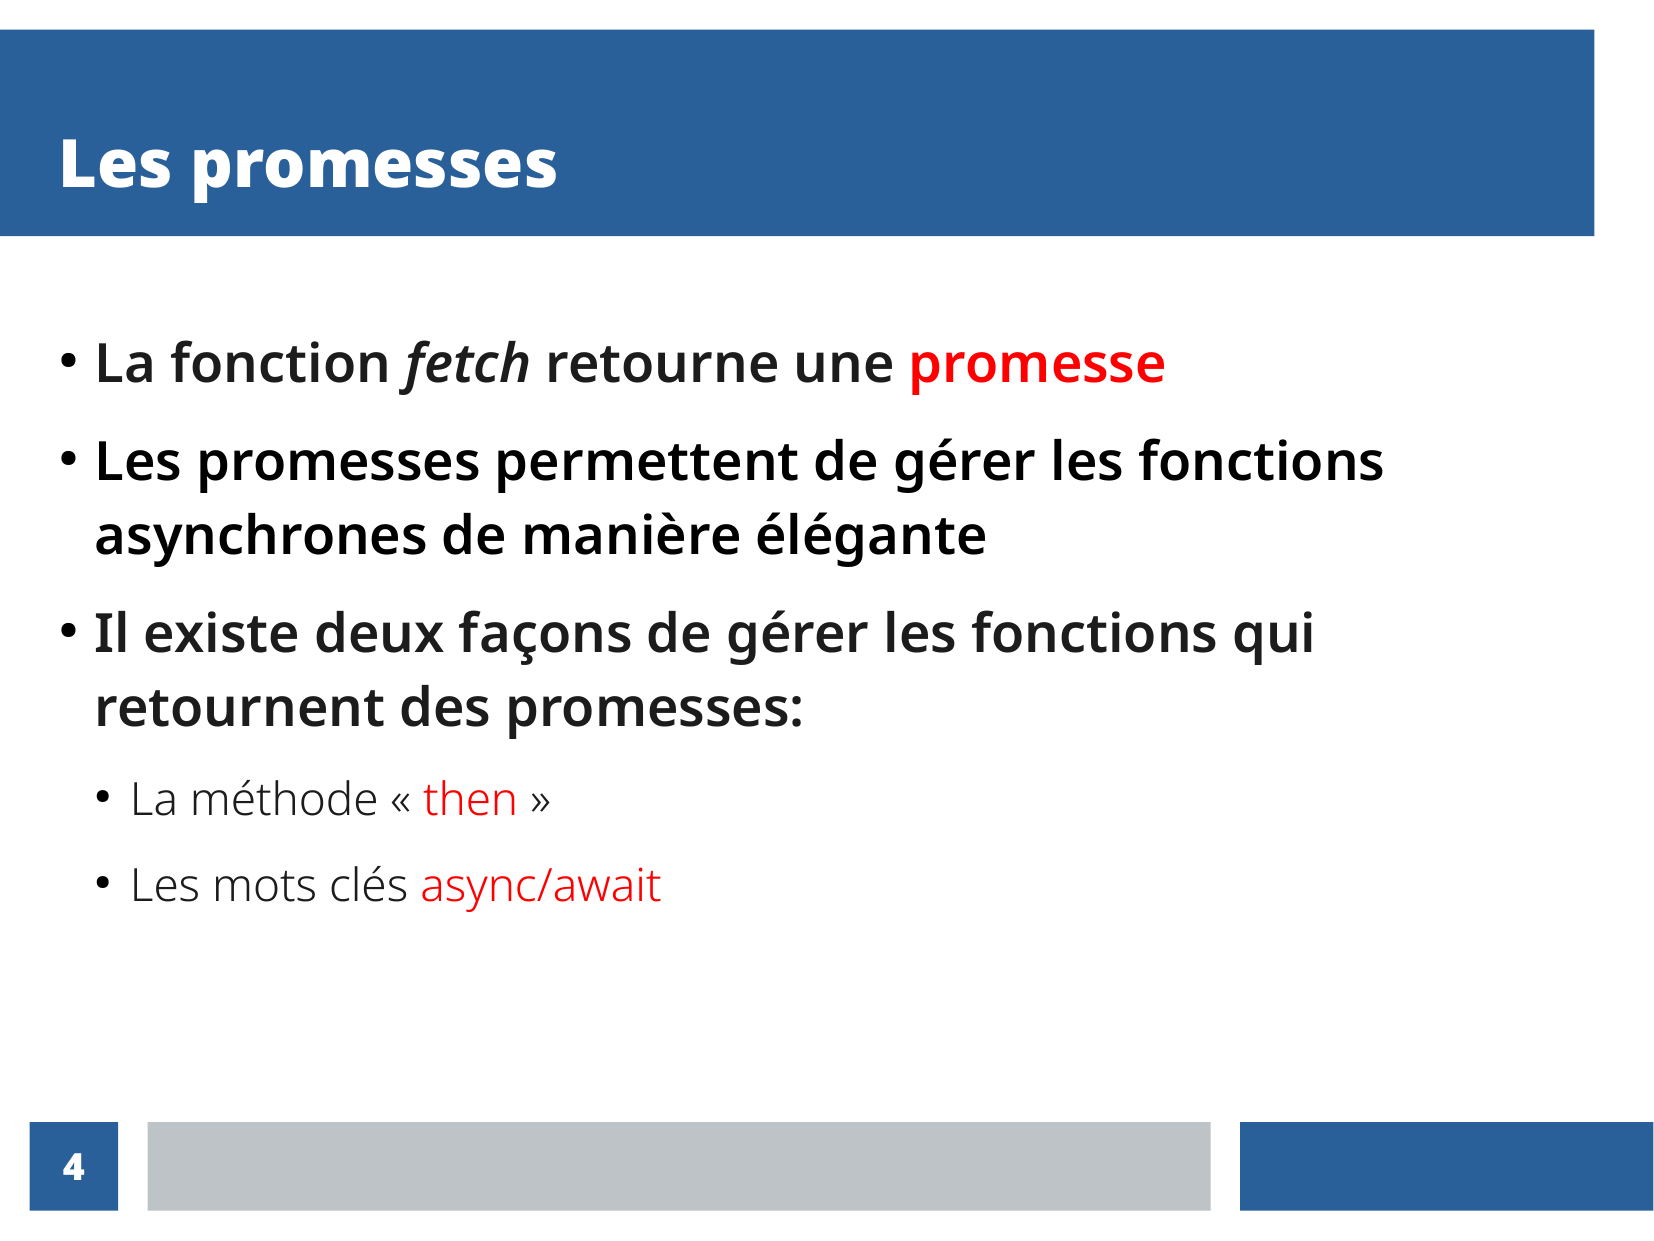

# Les promesses
La fonction fetch retourne une promesse
Les promesses permettent de gérer les fonctions asynchrones de manière élégante
Il existe deux façons de gérer les fonctions qui retournent des promesses:
La méthode « then »
Les mots clés async/await
4